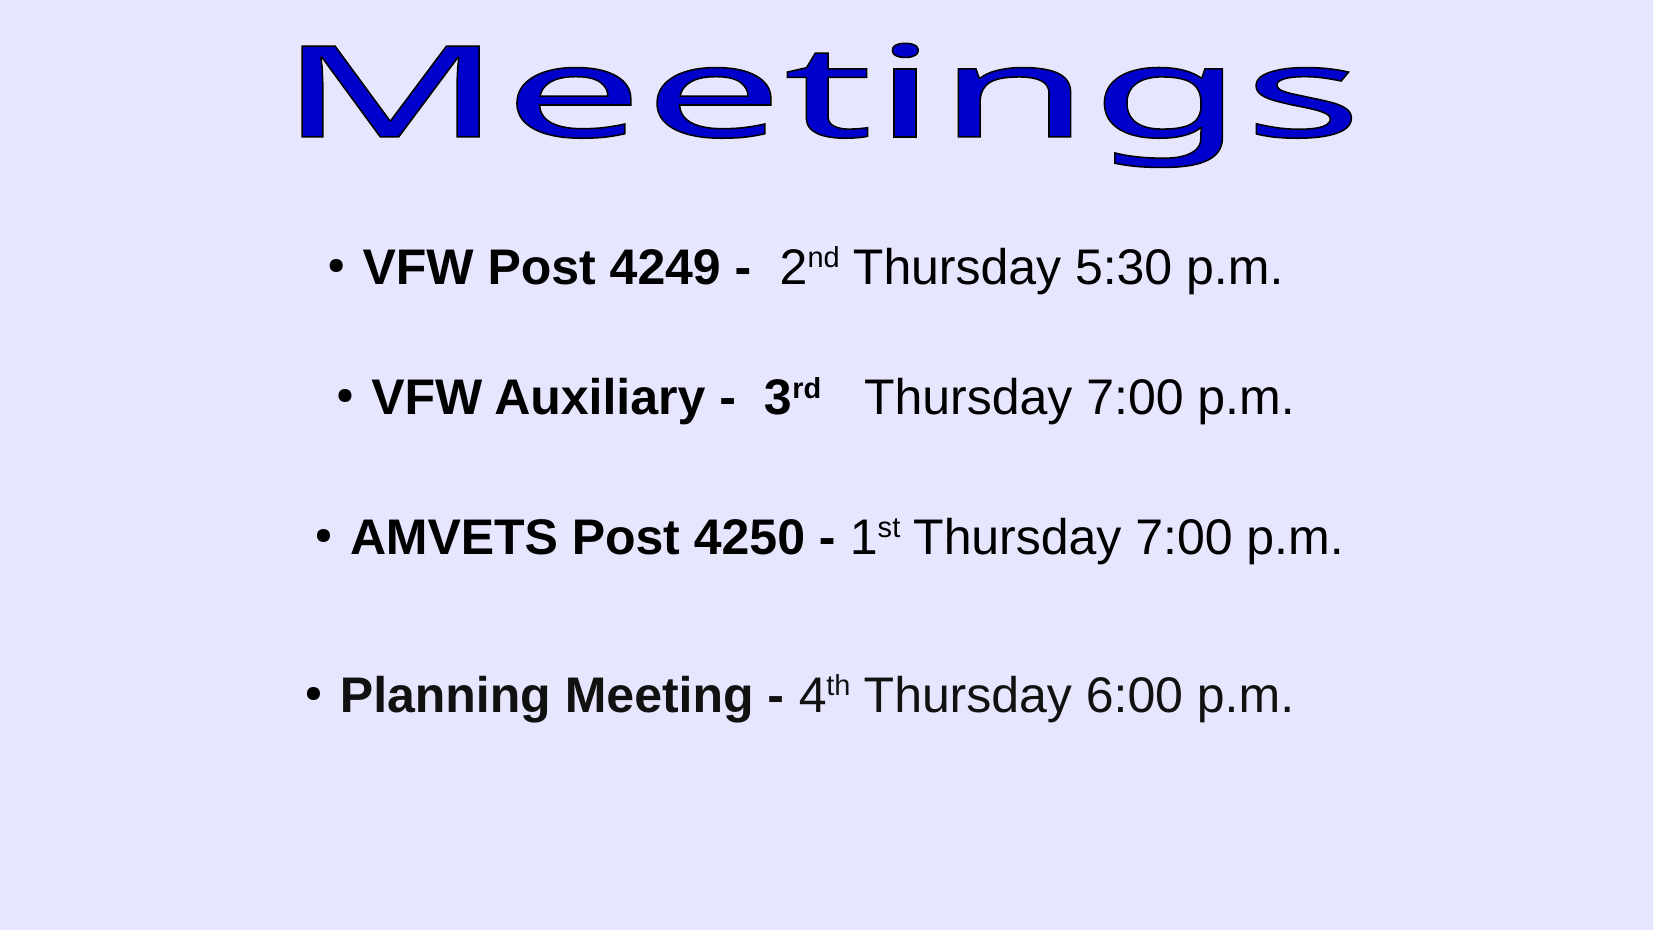

Meetings
VFW Post 4249 - 2nd Thursday 5:30 p.m.
VFW Auxiliary - 3rd Thursday 7:00 p.m.
AMVETS Post 4250 - 1st Thursday 7:00 p.m.
Planning Meeting - 4th Thursday 6:00 p.m.